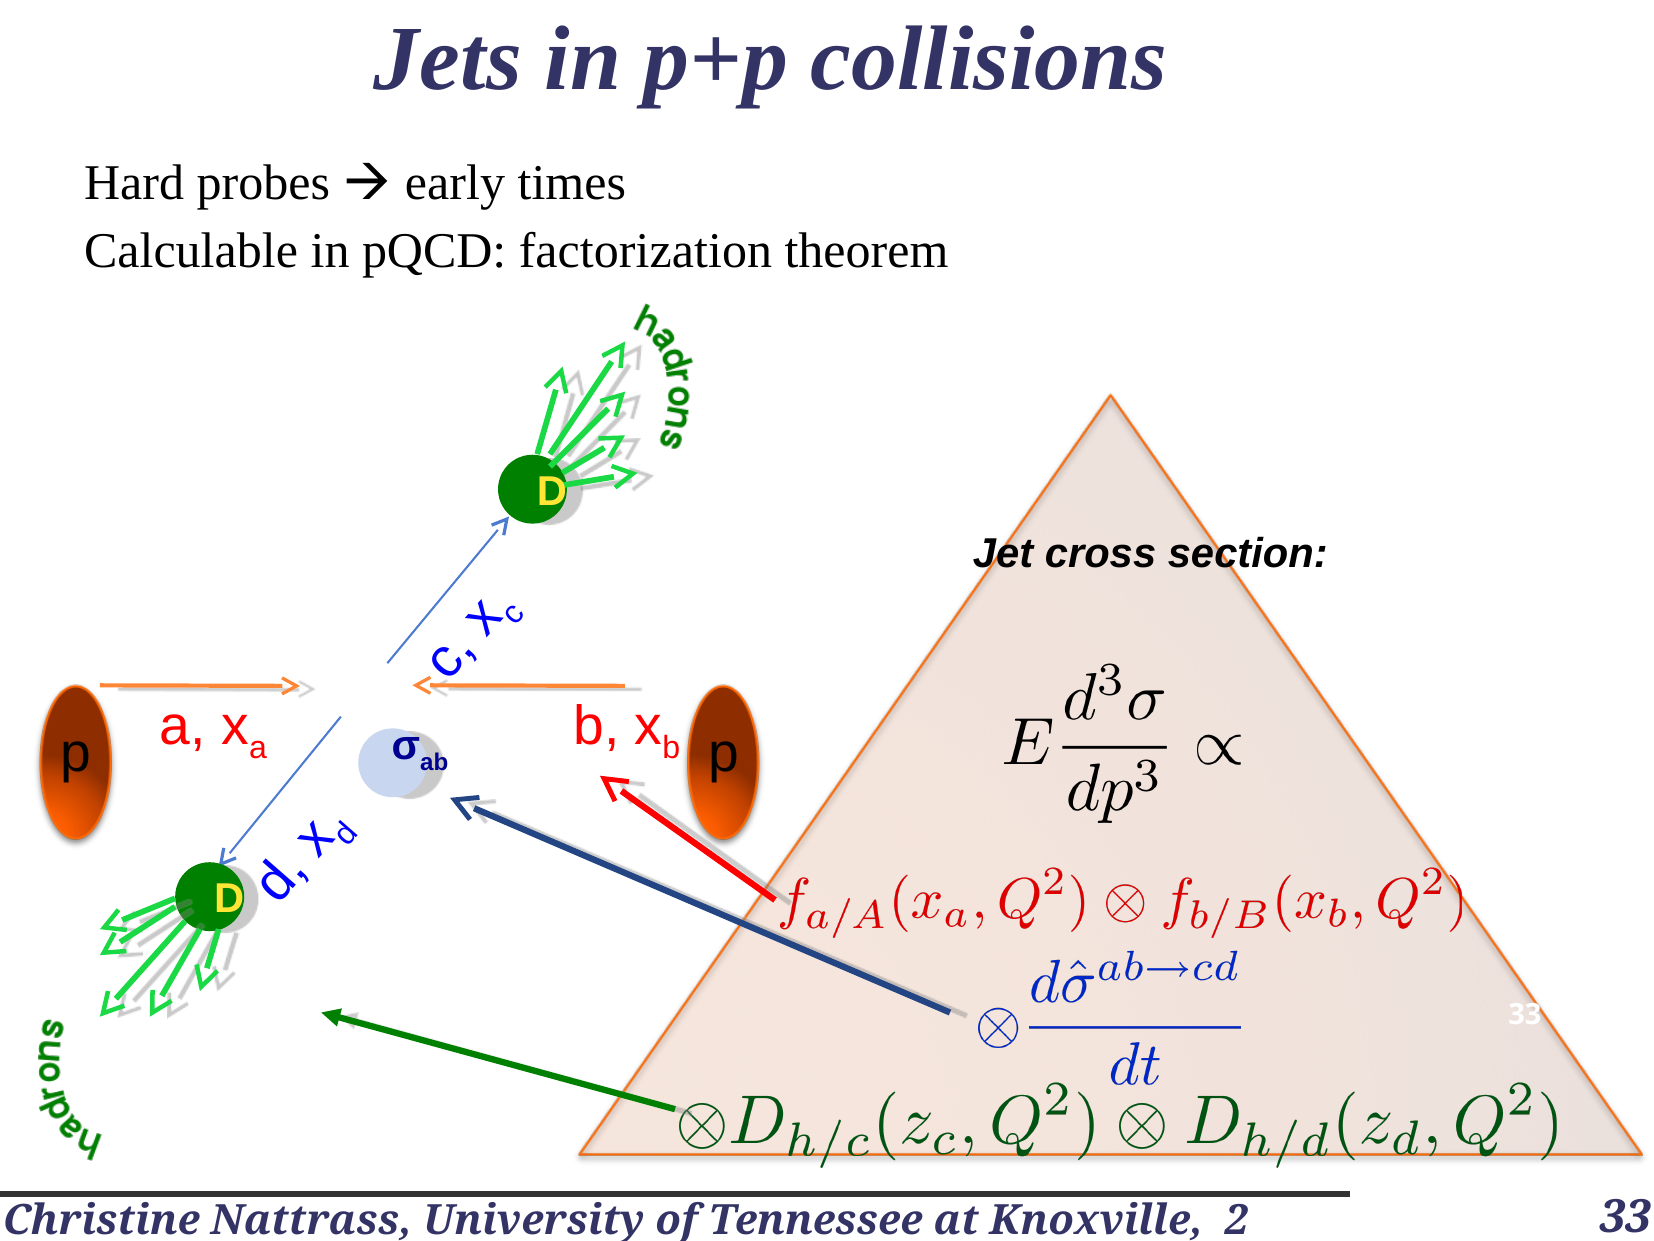

Jets in p+p collisions
Hard probes  early times
Calculable in pQCD: factorization theorem
D
Jet cross section:
c, xc
a, xa
b, xb
p
p
σab
d, xd
D